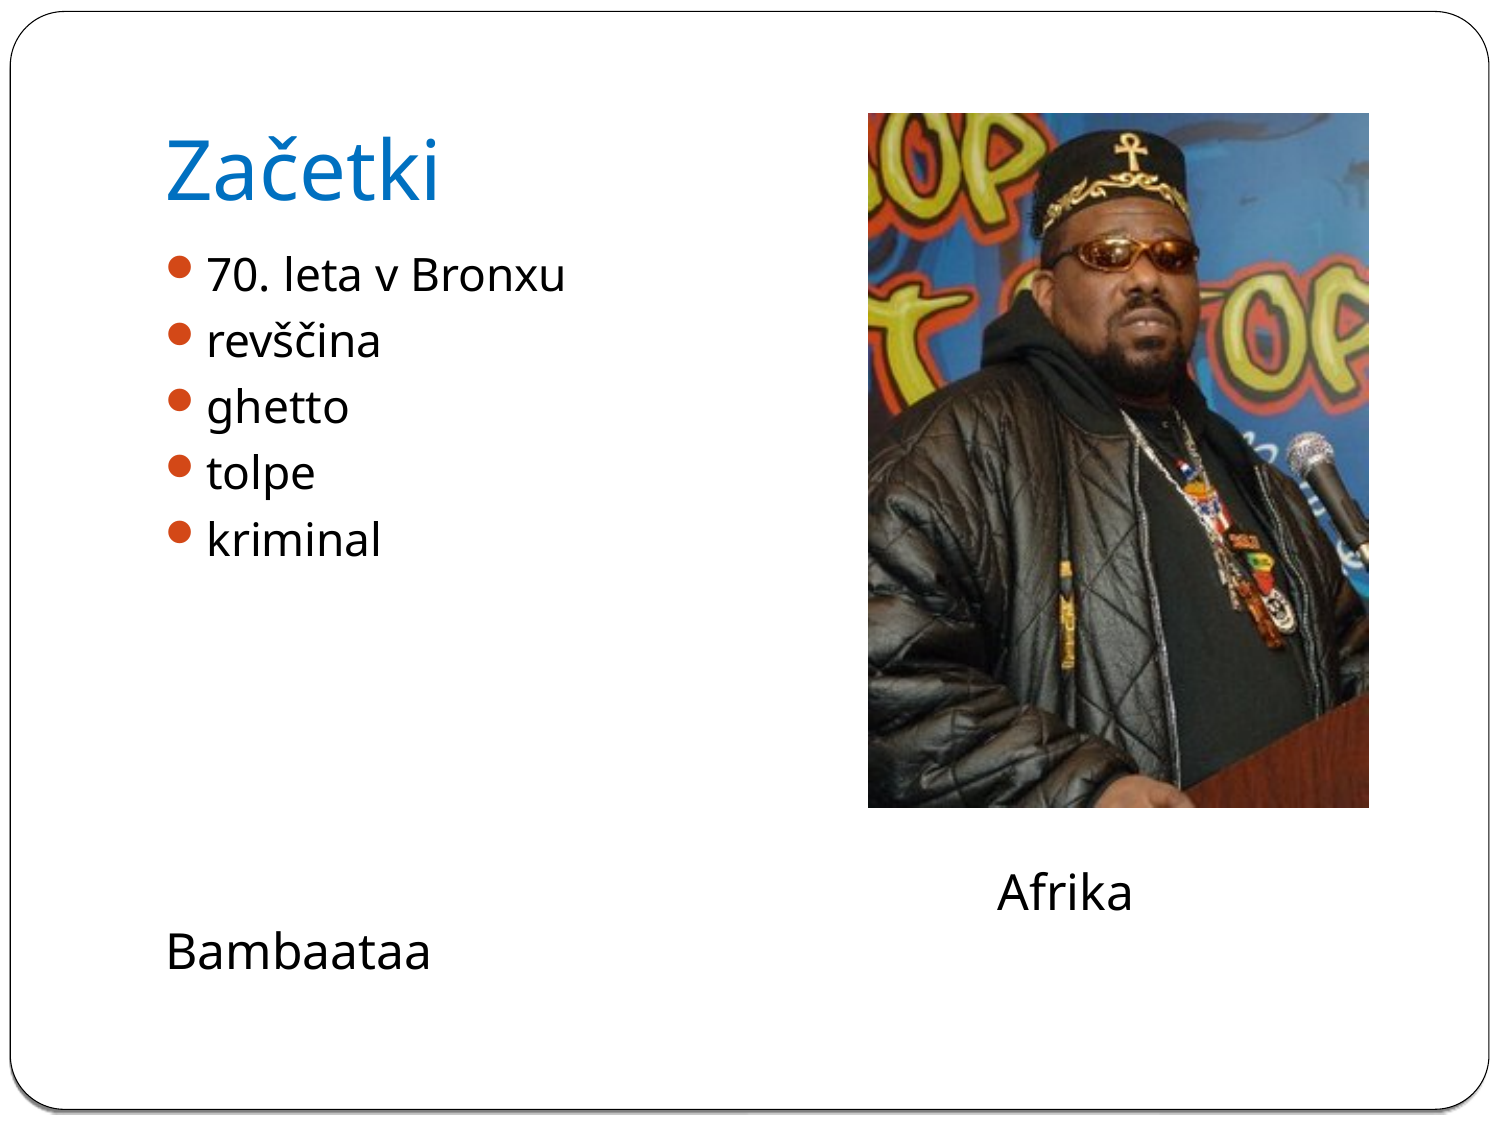

# Začetki
70. leta v Bronxu
revščina
ghetto
tolpe
kriminal
 Afrika Bambaataa